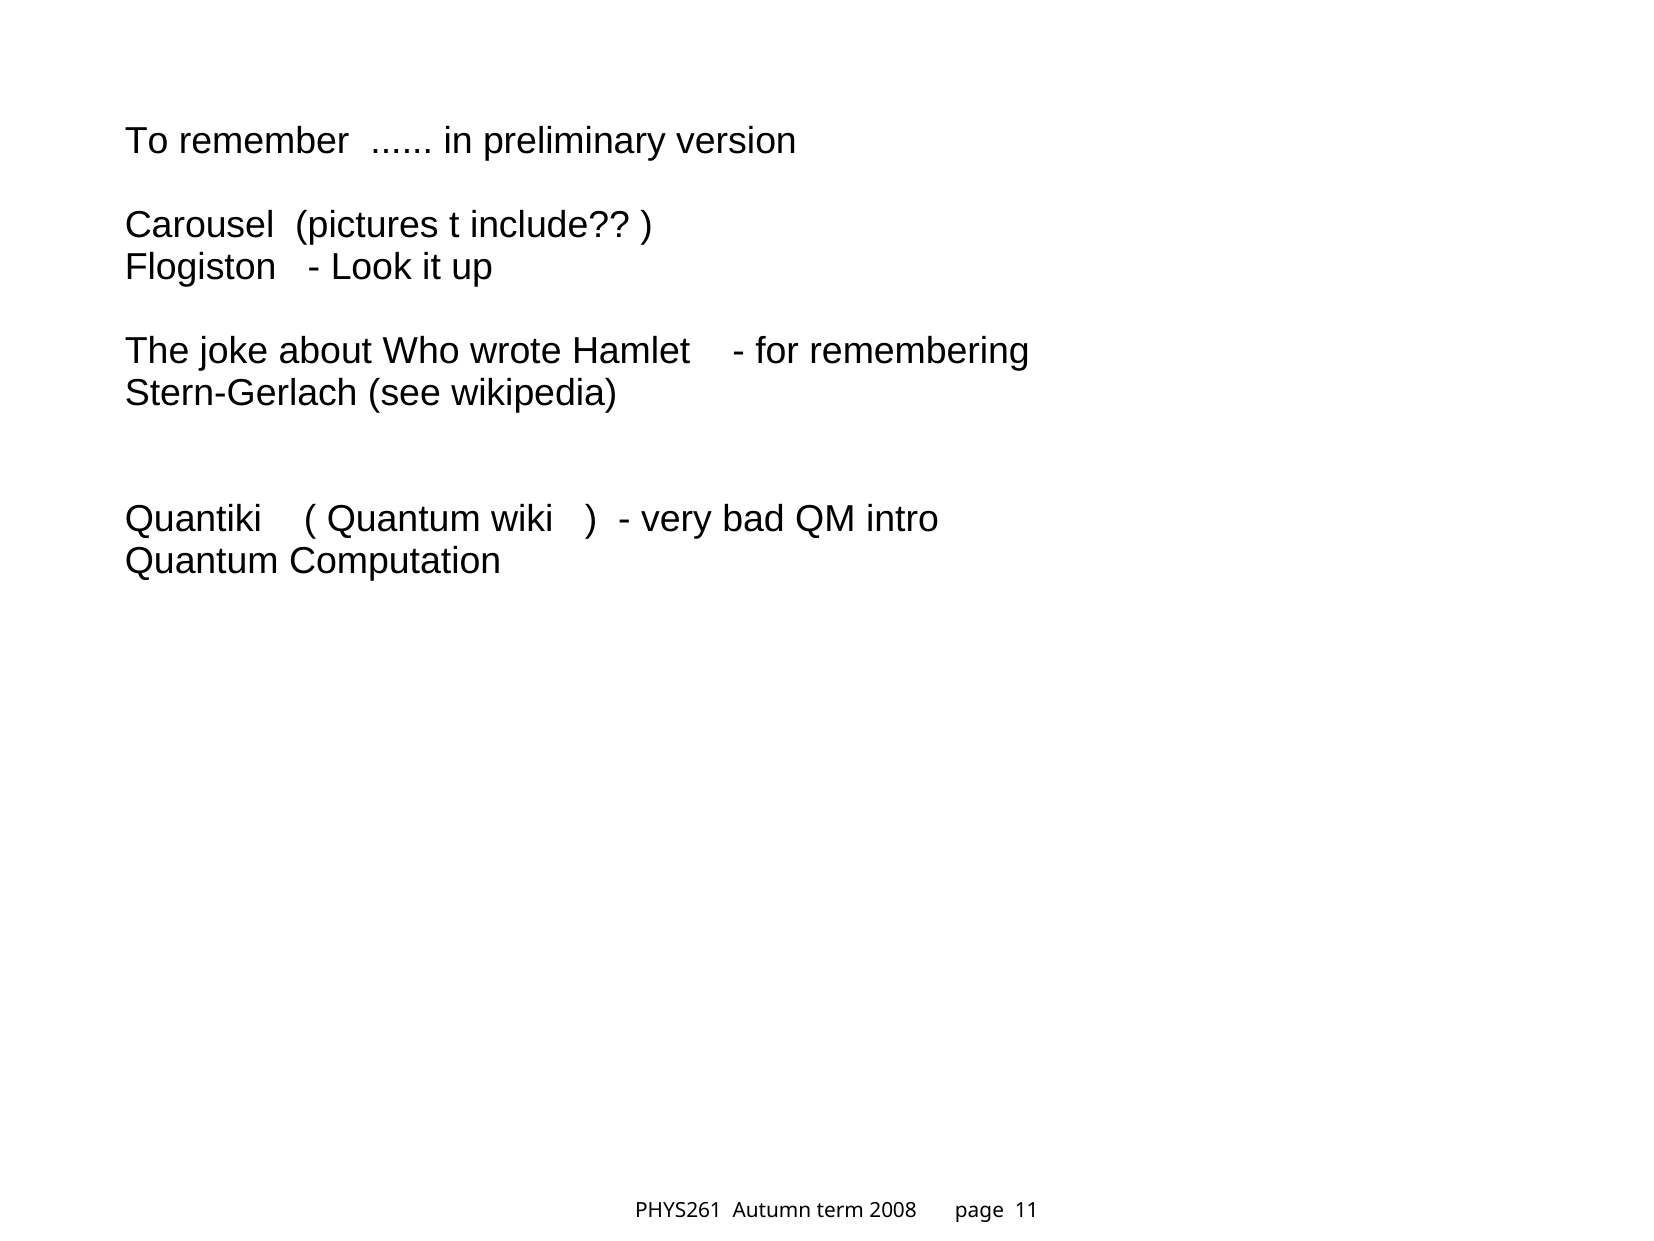

To remember ...... in preliminary version
Carousel (pictures t include?? )
Flogiston - Look it up
The joke about Who wrote Hamlet - for remembering
Stern-Gerlach (see wikipedia)
Quantiki ( Quantum wiki ) - very bad QM intro
Quantum Computation